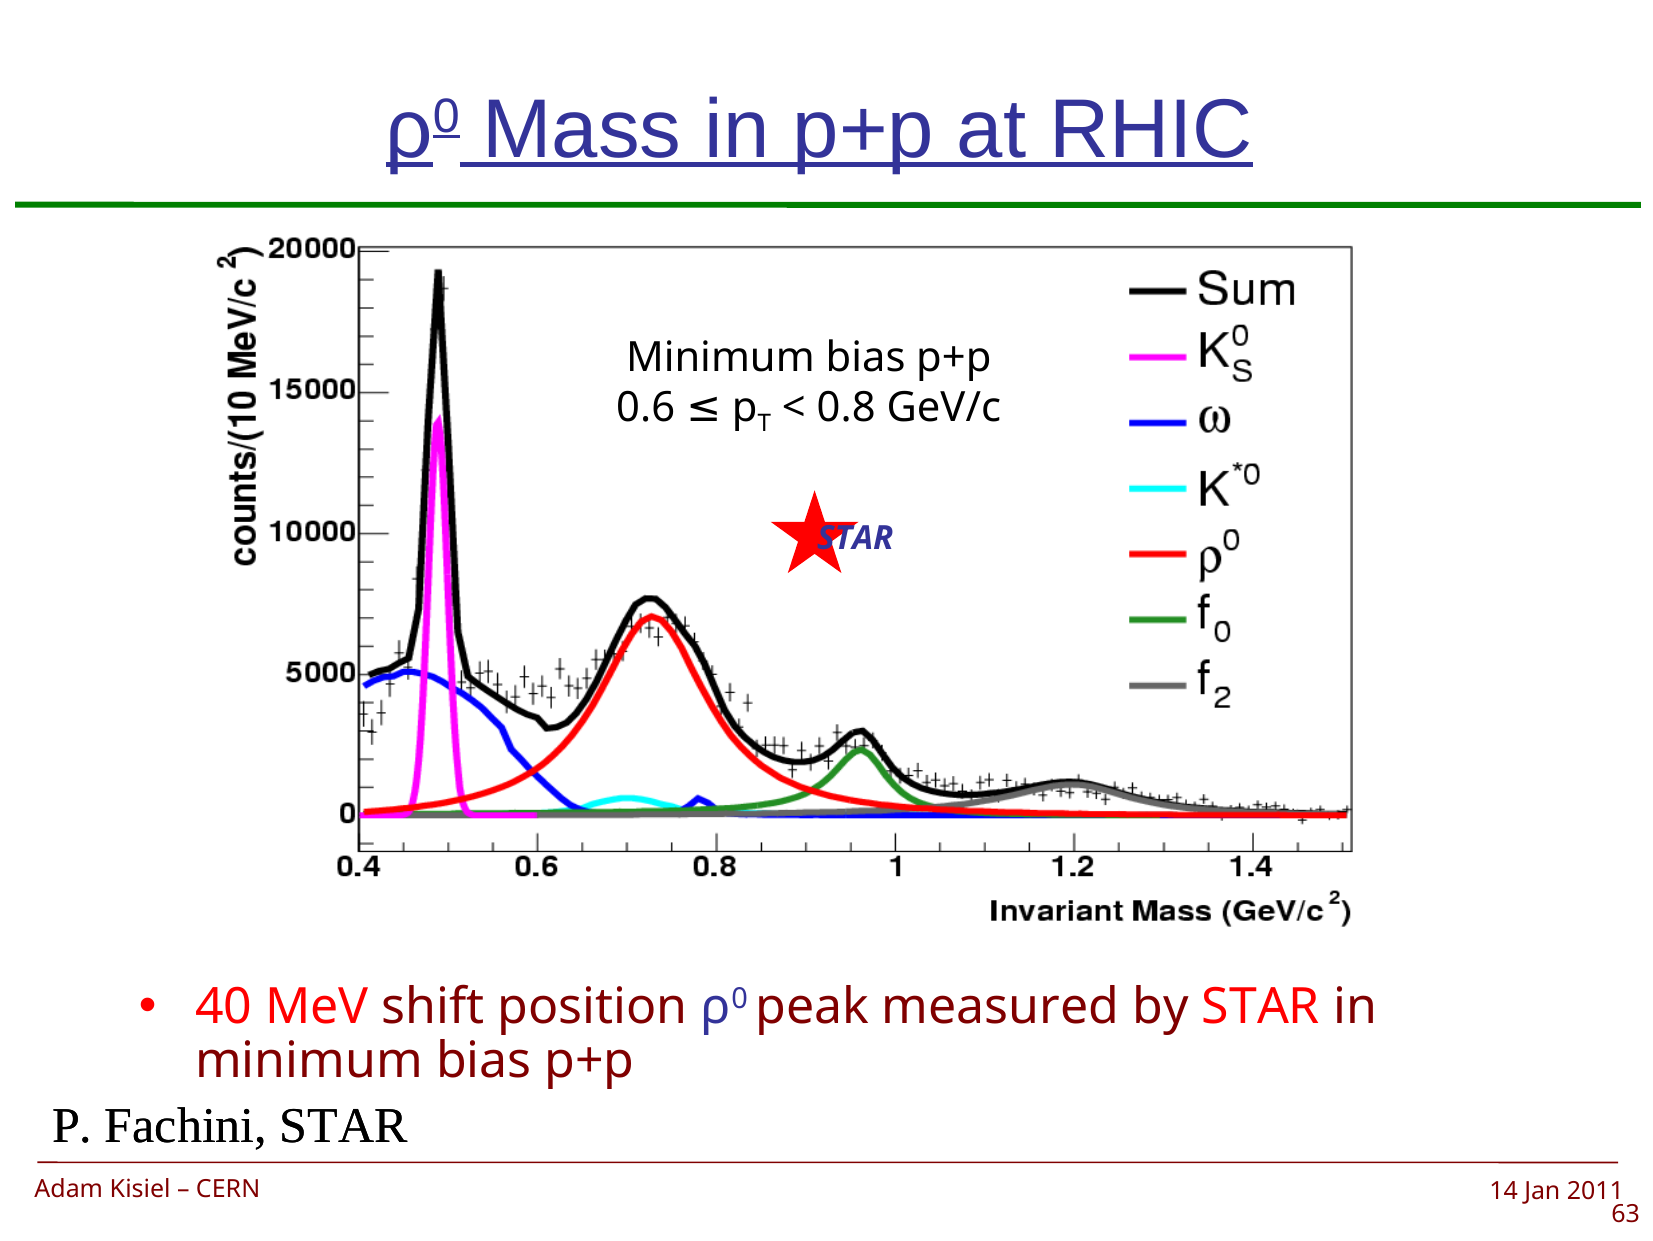

ρ0 Mass in p+p at RHIC
Minimum bias p+p
0.6 ≤ pT < 0.8 GeV/c
STAR
# 40 MeV shift position ρ0 peak measured by STAR in minimum bias p+p
P. Fachini, STAR
P. Fachini, STAR